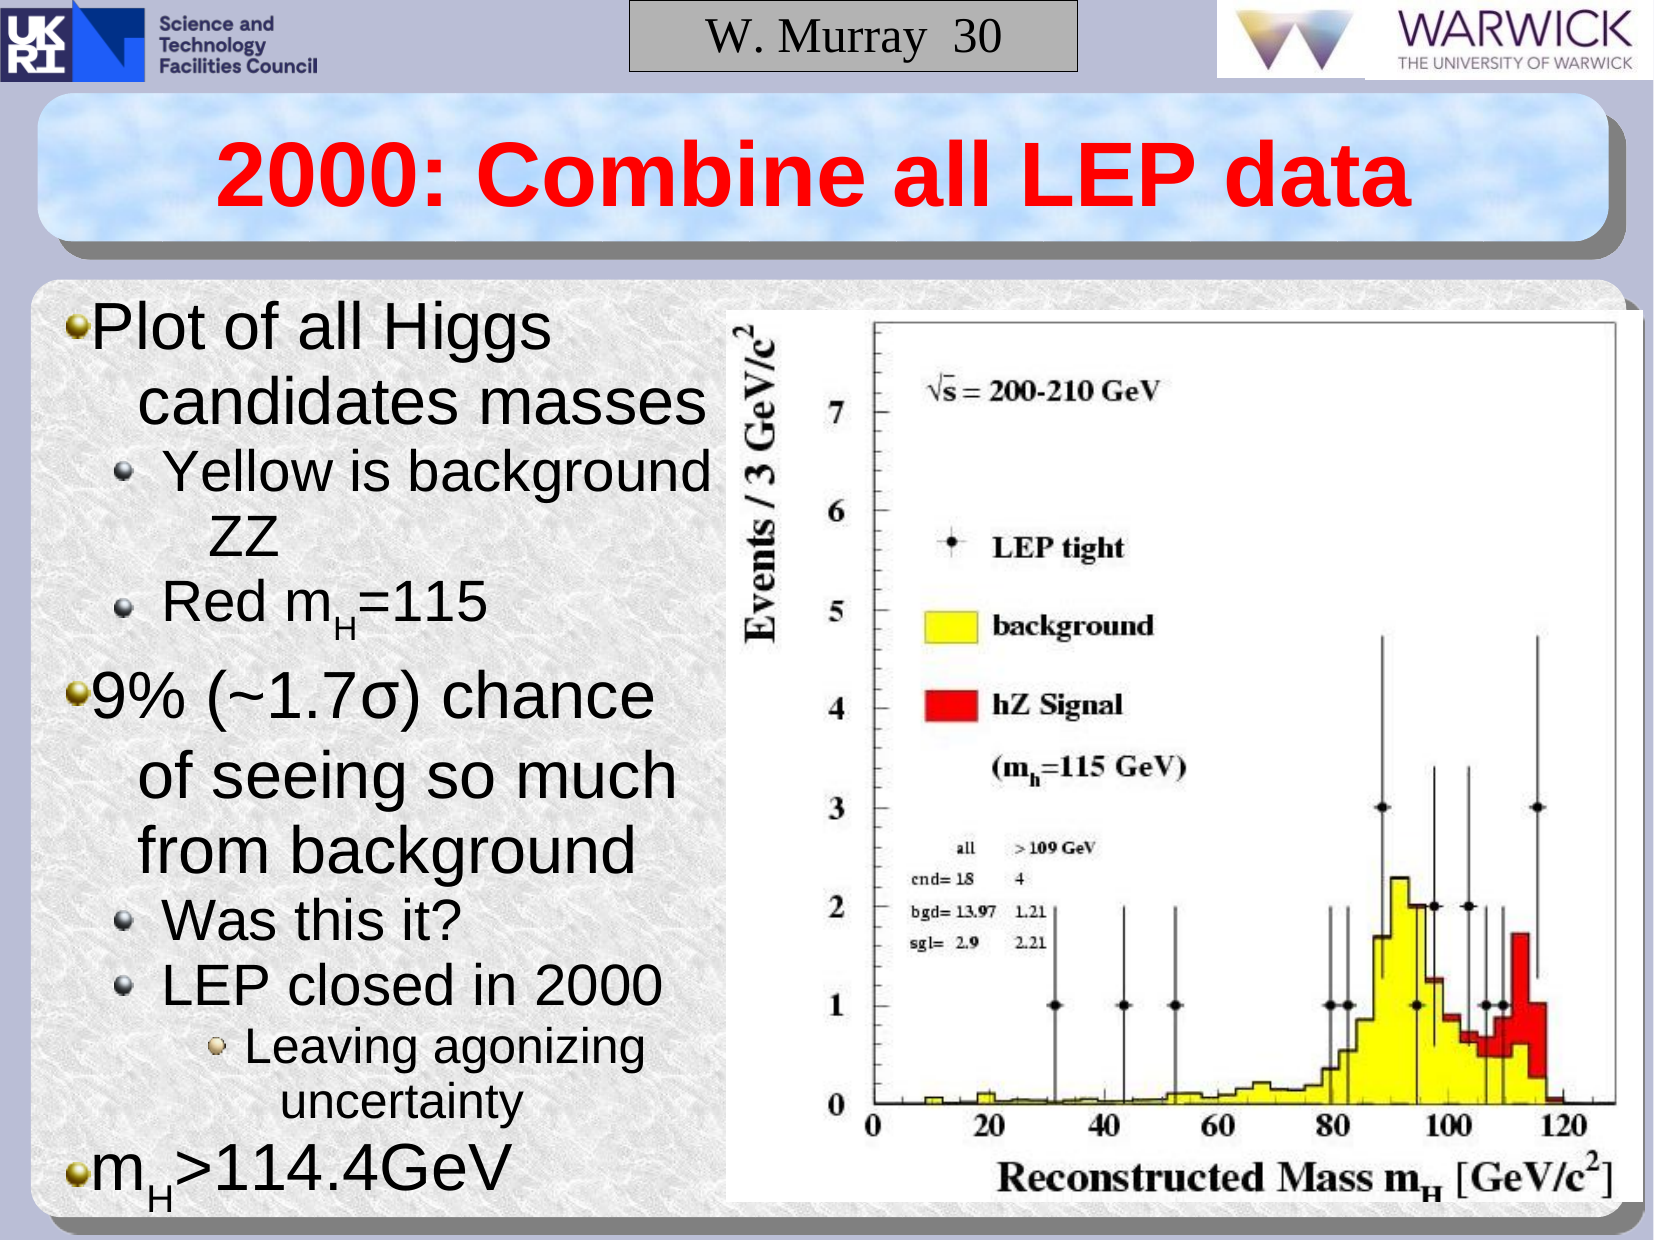

# 2000: Combine all LEP data
Plot of all Higgs candidates masses
Yellow is background ZZ
Red mH=115
9% (~1.7σ) chance of seeing so much from background
Was this it?
LEP closed in 2000
Leaving agonizing uncertainty
mH>114.4GeV